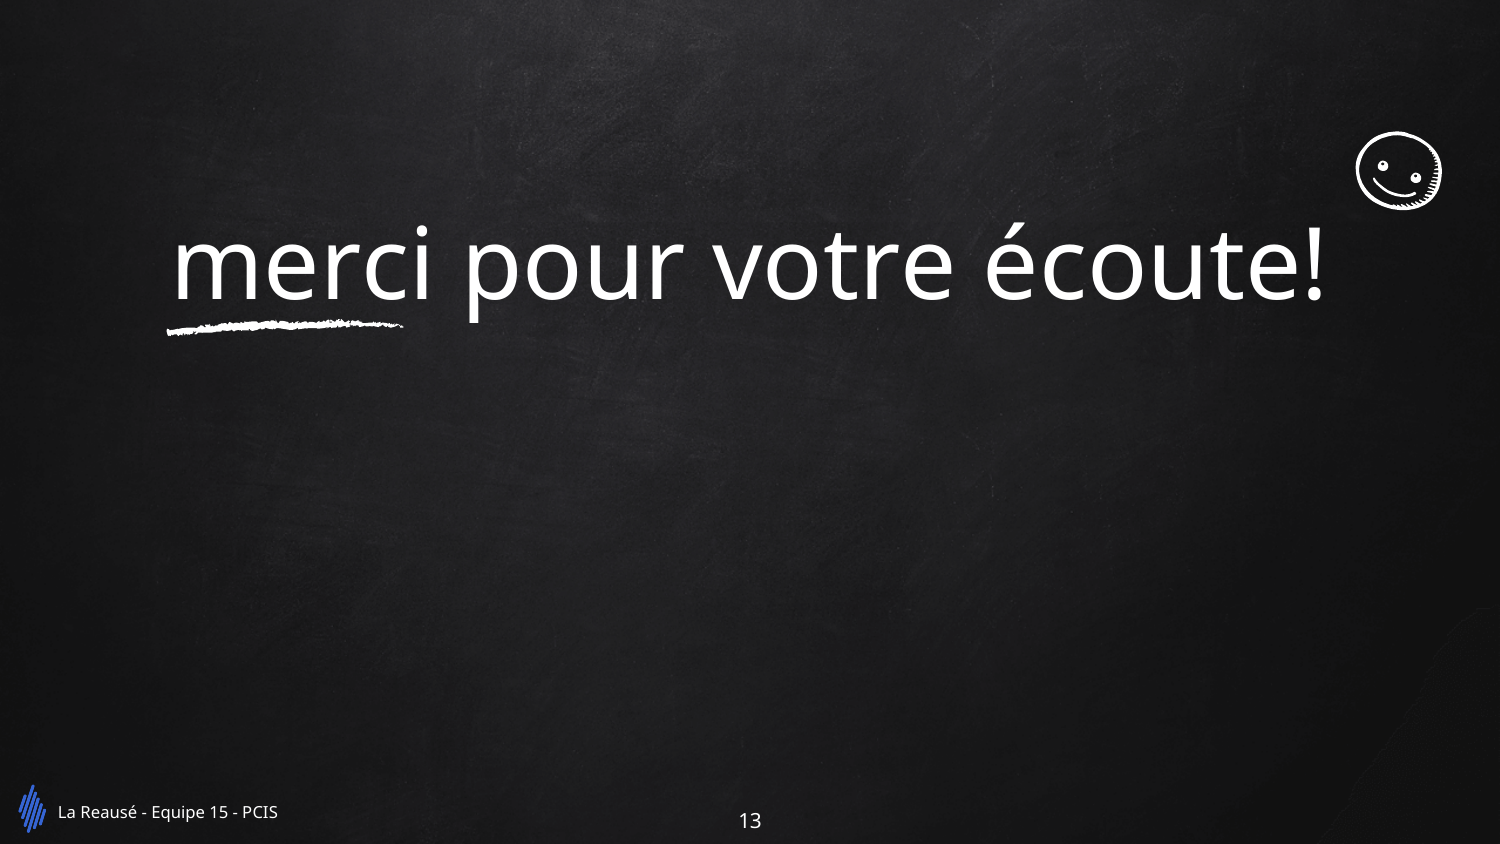

# merci pour votre écoute!
La Reausé - Equipe 15 - PCIS